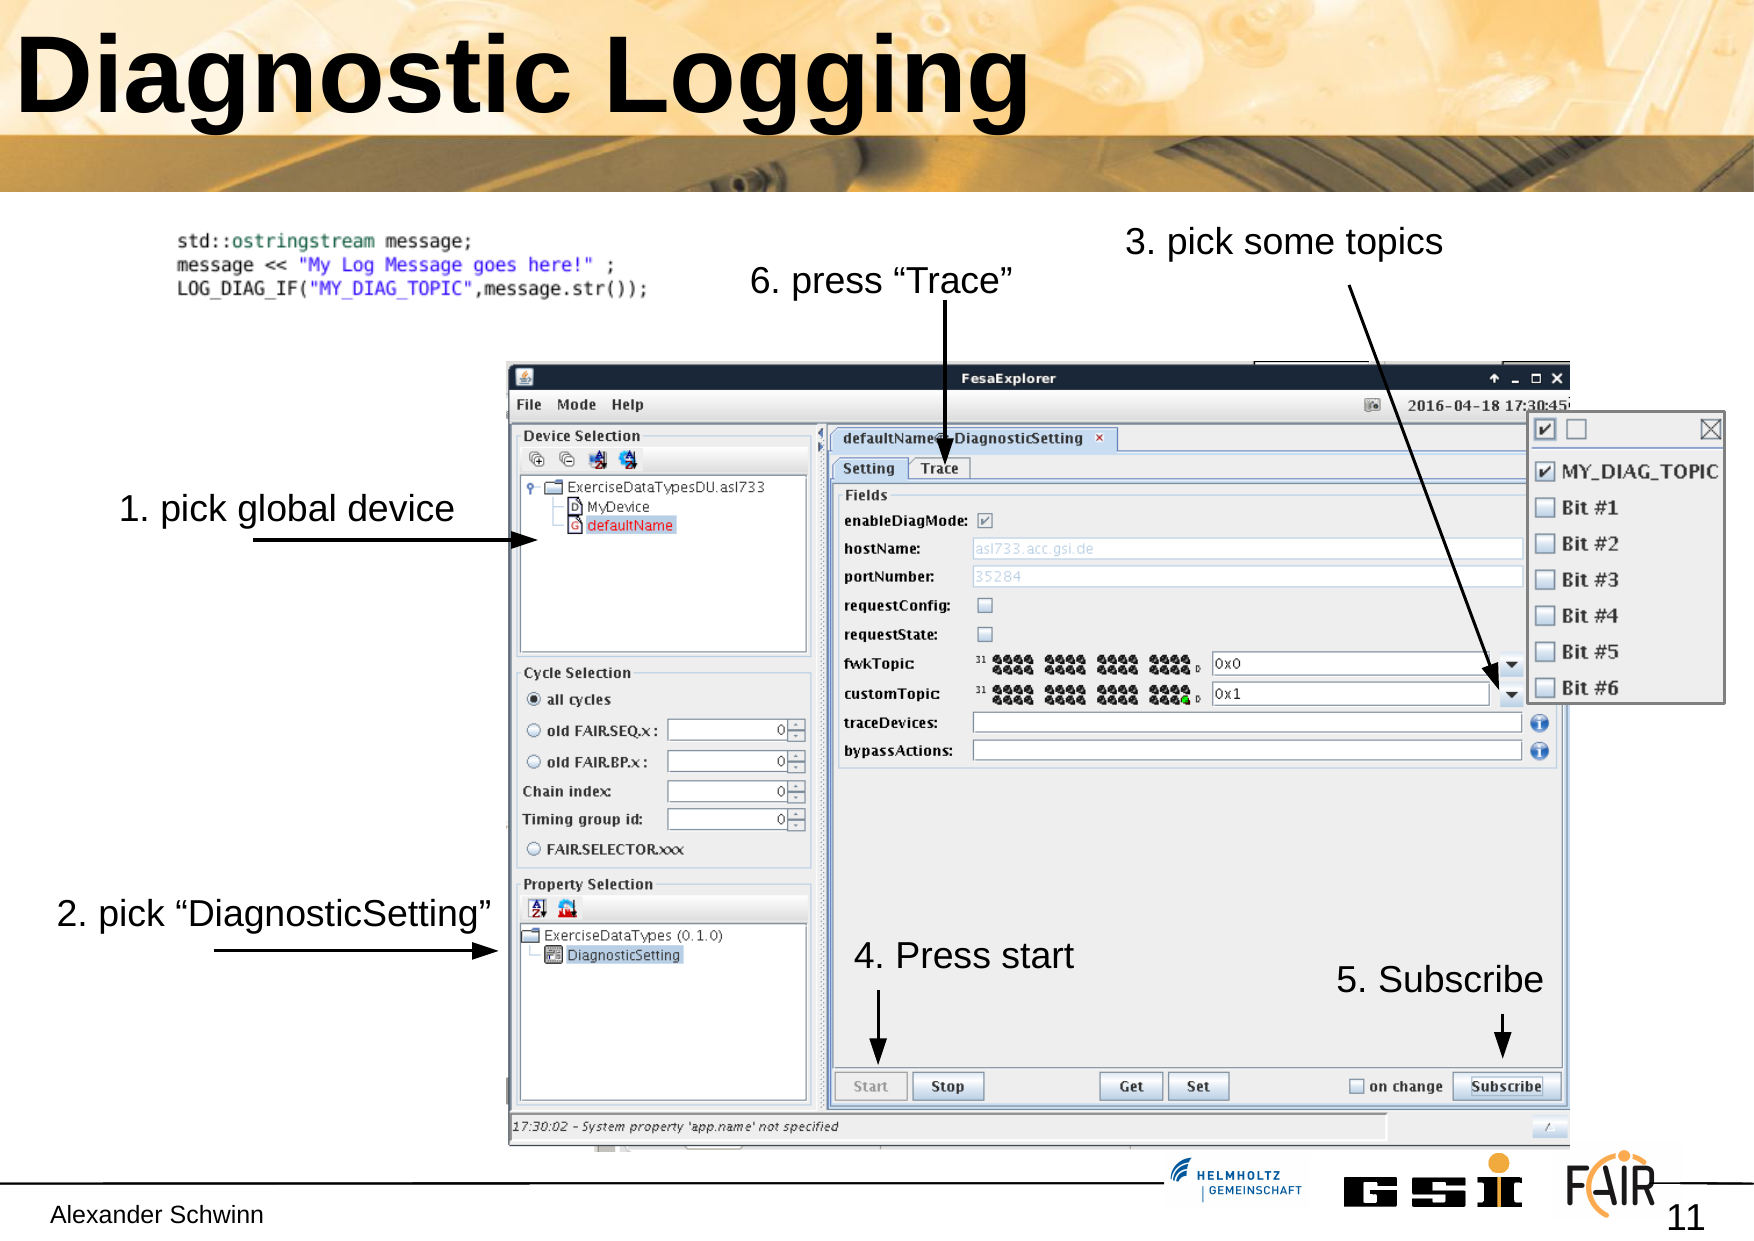

# Diagnostic Logging
3. pick some topics
6. press “Trace”
1. pick global device
2. pick “DiagnosticSetting”
4. Press start
5. Subscribe
11